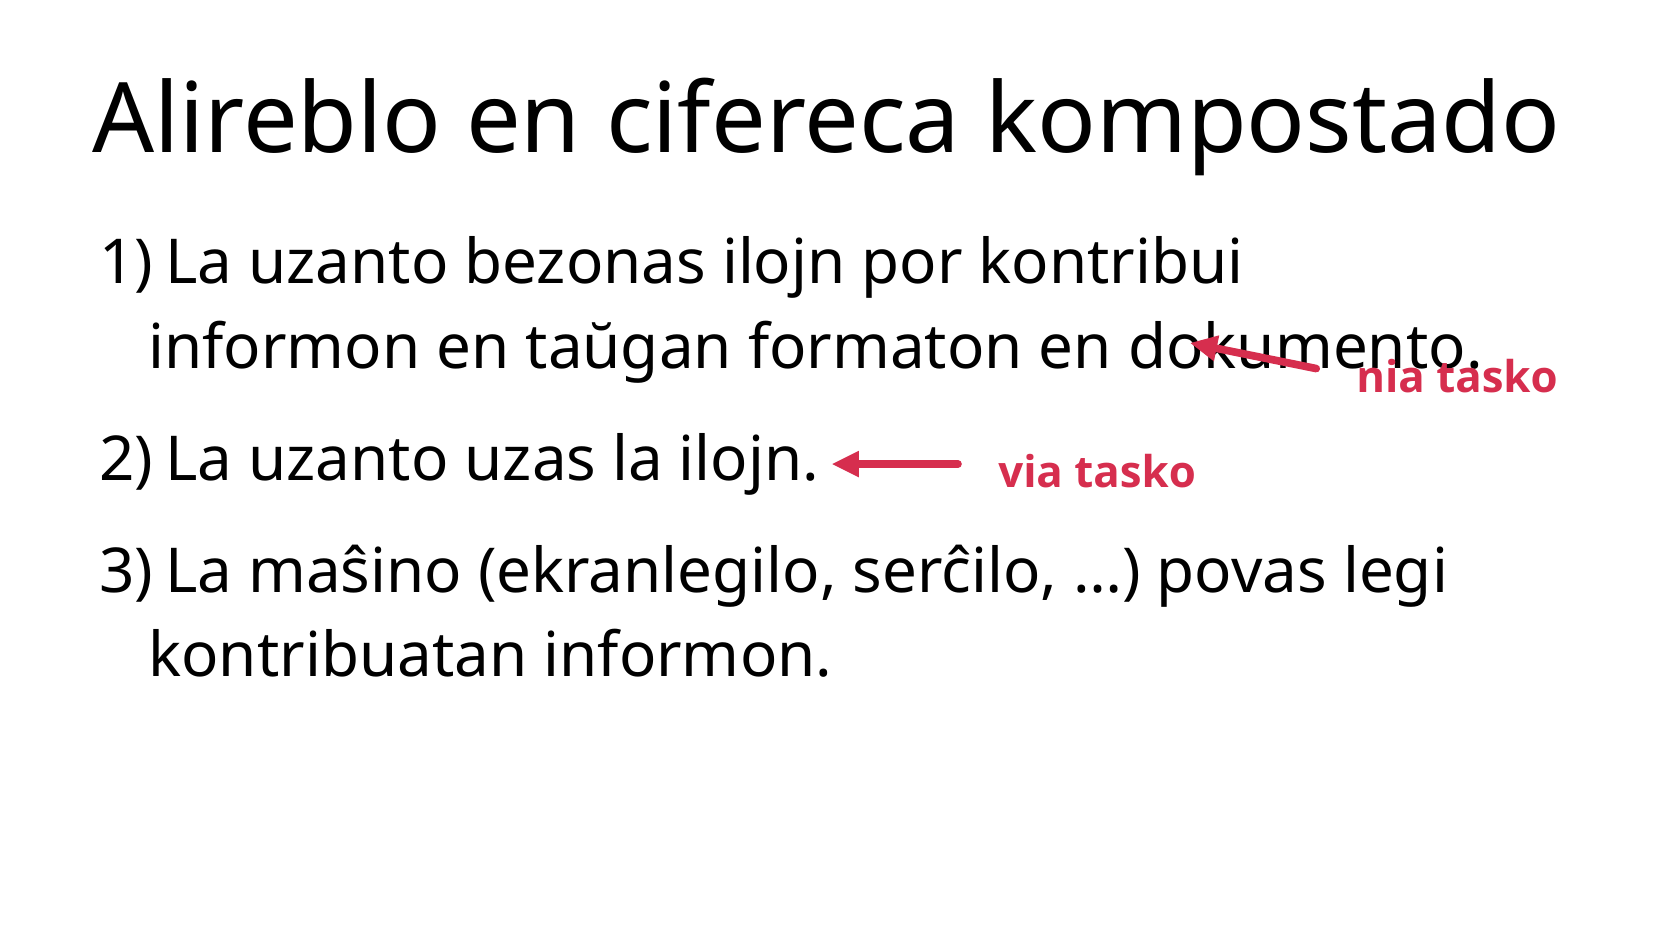

# Alireblo en cifereca kompostado
 La uzanto bezonas ilojn por kontribui informon en taŭgan formaton en dokumento.
 La uzanto uzas la ilojn.
 La maŝino (ekranlegilo, serĉilo, …) povas legi kontribuatan informon.
nia tasko
via tasko